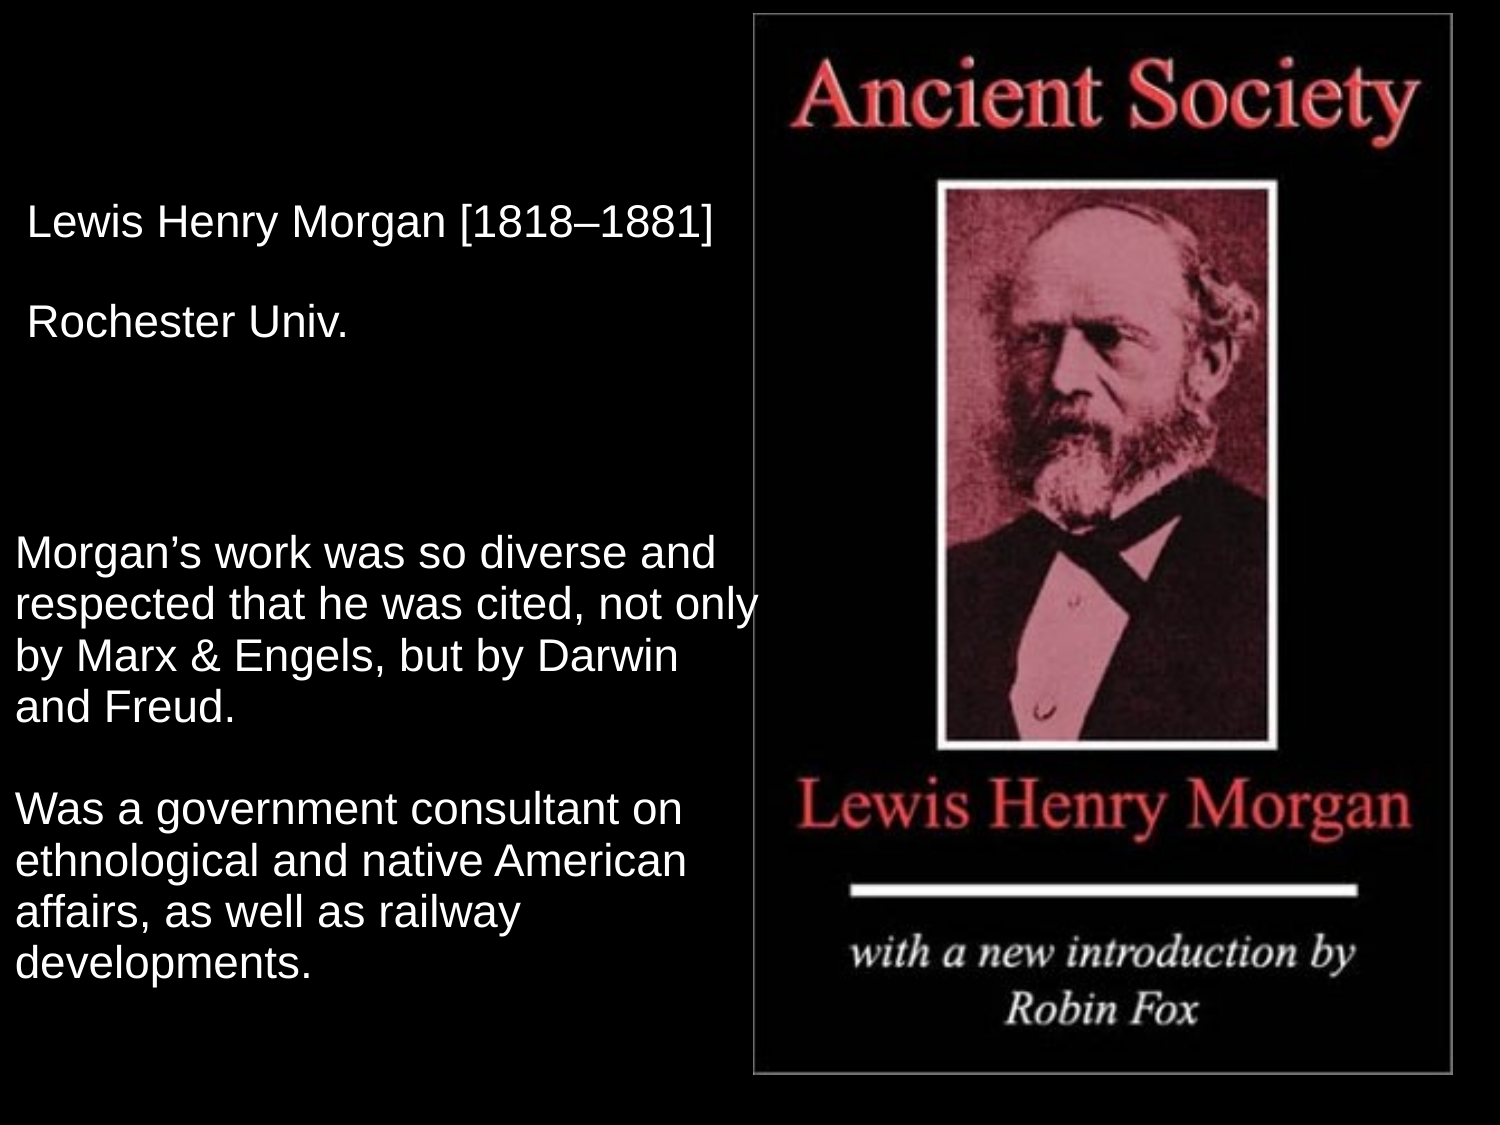

Lewis Henry Morgan [1818–1881]
Rochester Univ.
Morgan’s work was so diverse and respected that he was cited, not only by Marx & Engels, but by Darwin and Freud.
Was a government consultant on ethnological and native American affairs, as well as railway developments.